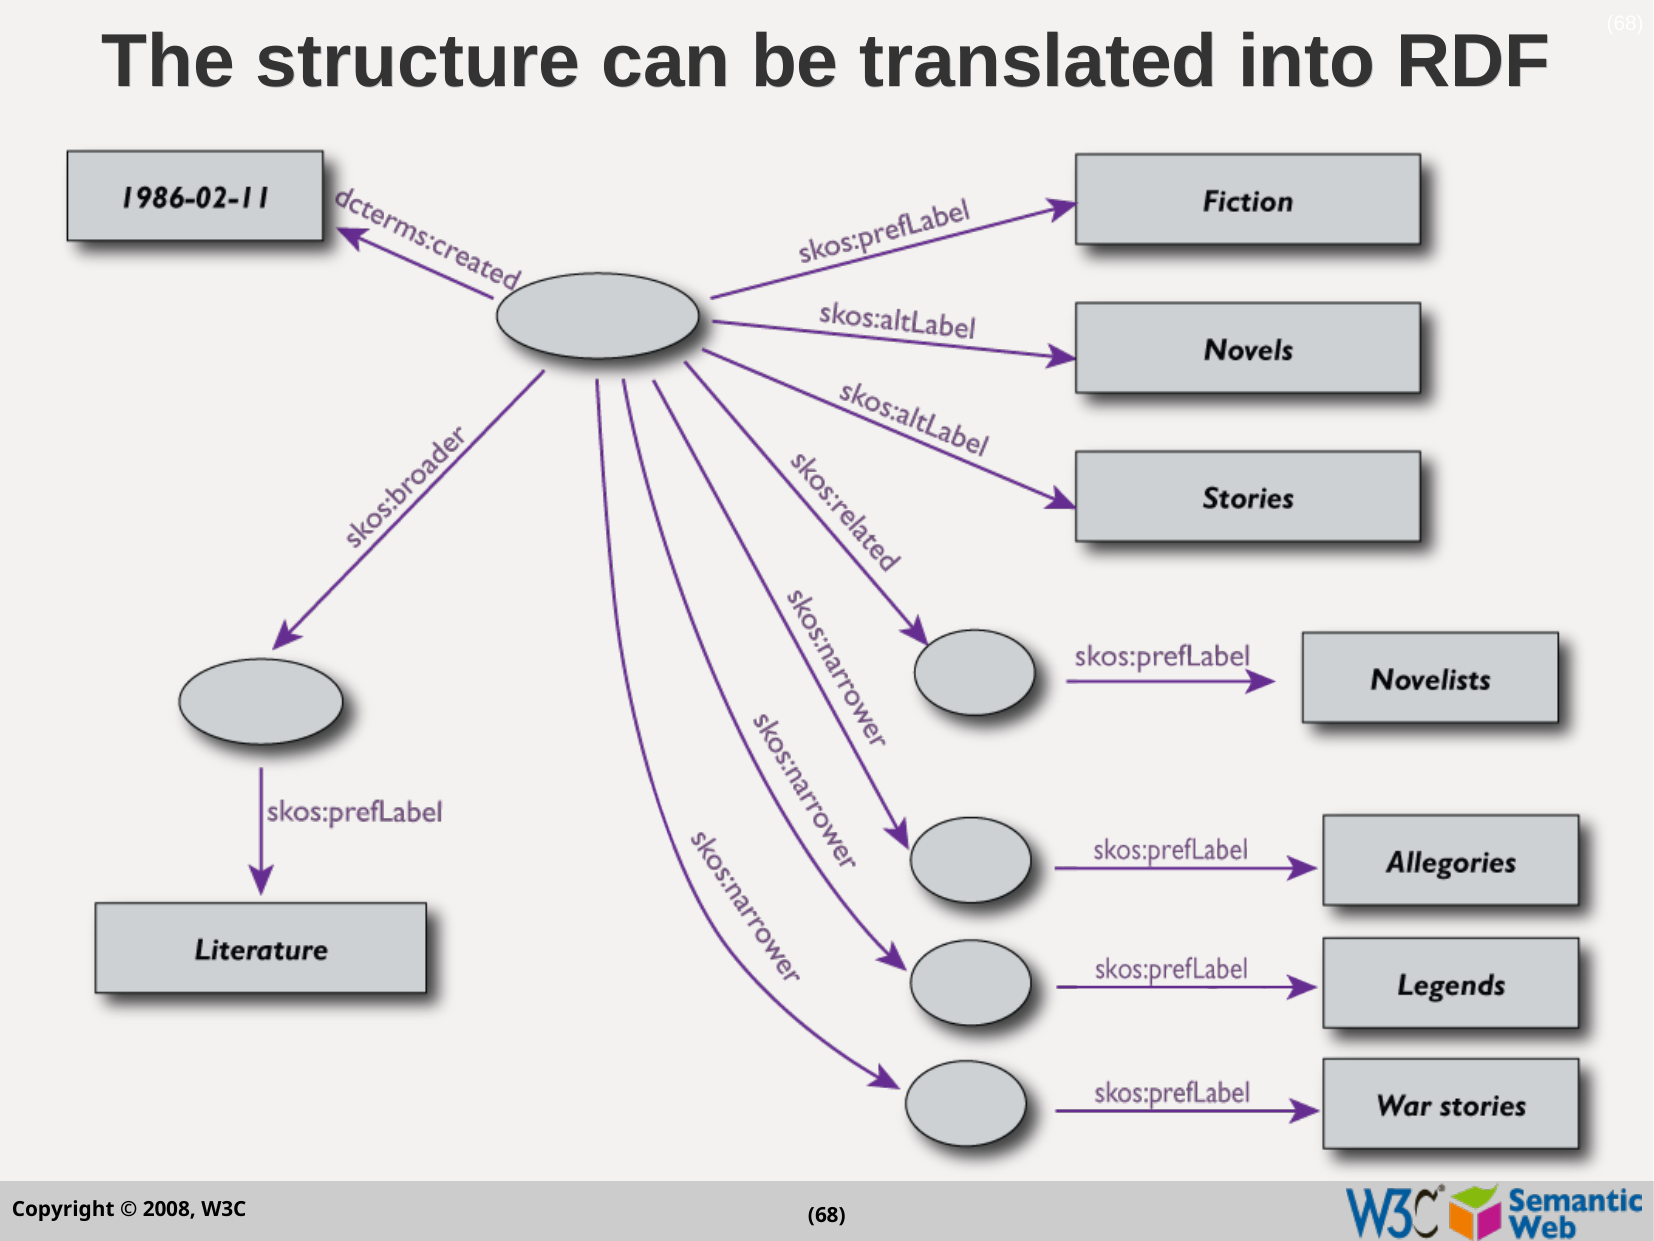

# The structure can be translated into RDF